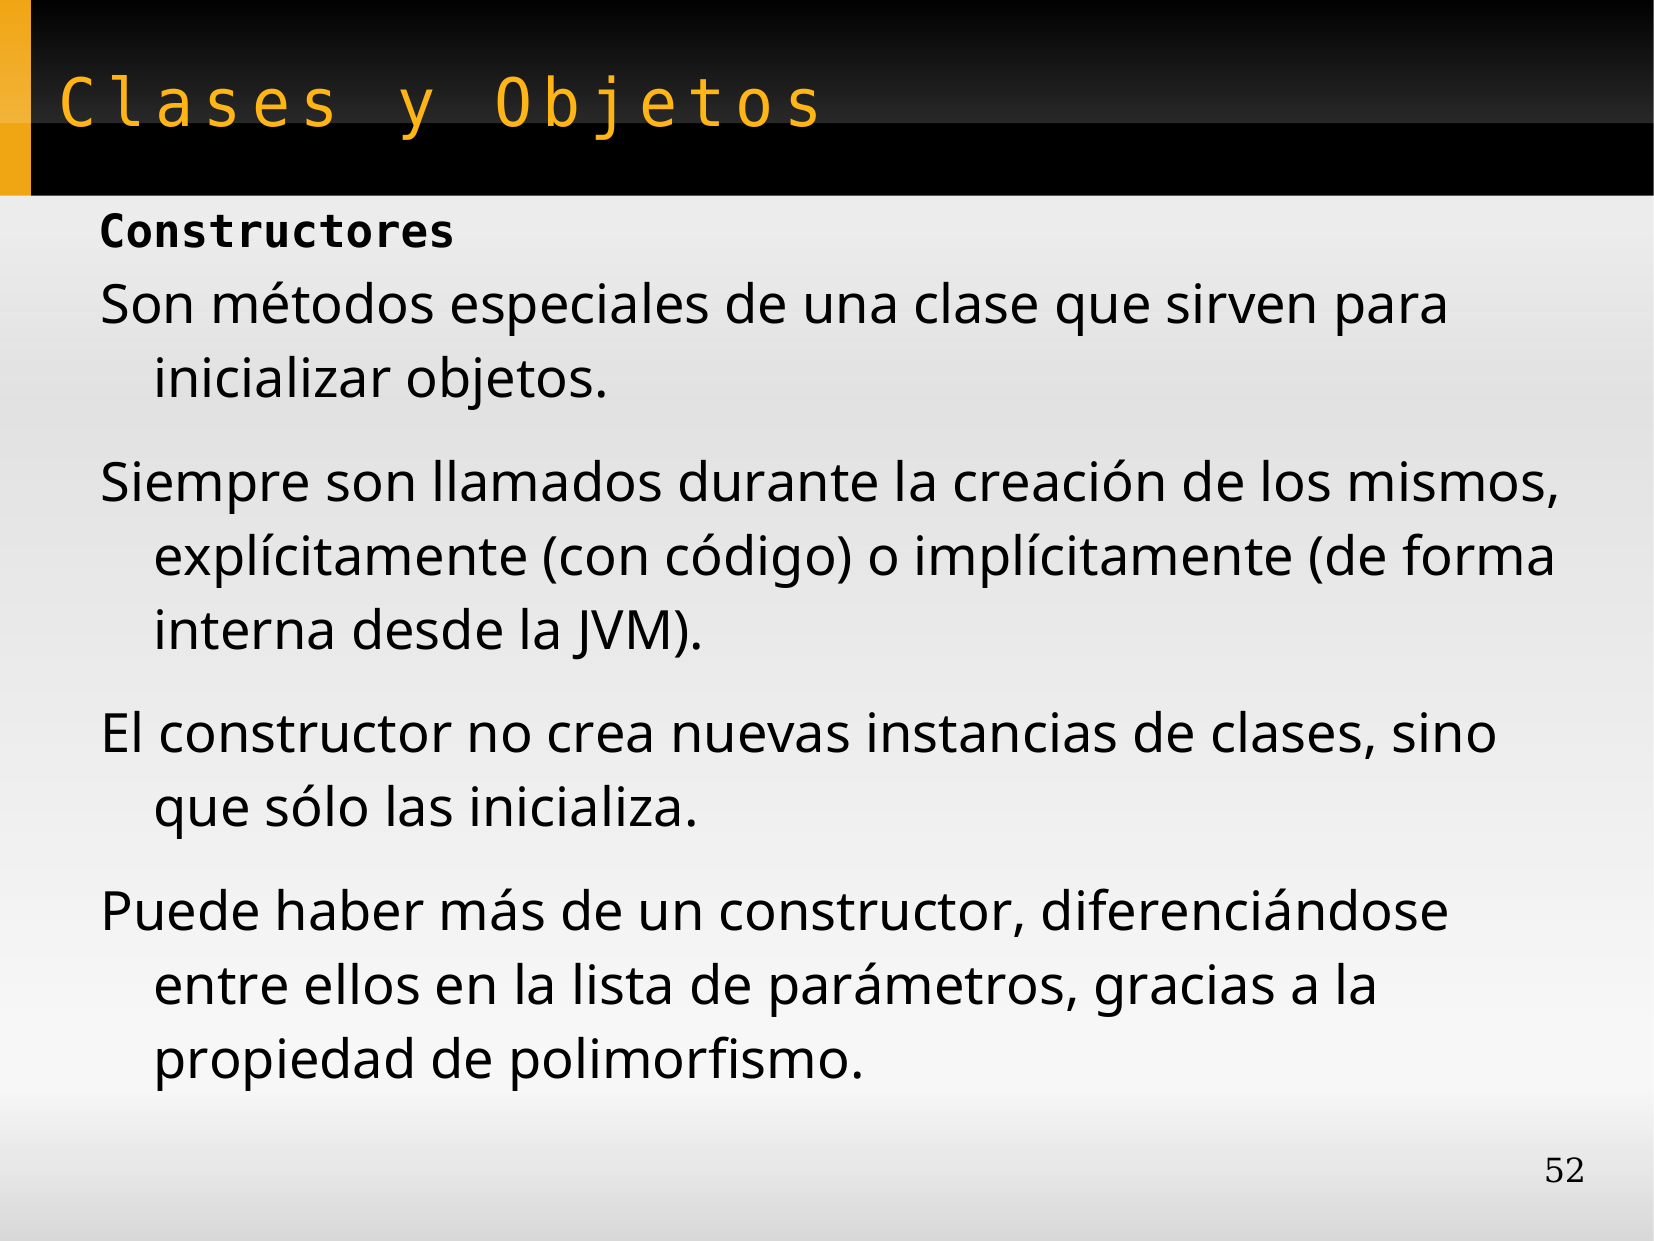

# Clases y Objetos
Constructores
Son métodos especiales de una clase que sirven para inicializar objetos.
Siempre son llamados durante la creación de los mismos, explícitamente (con código) o implícitamente (de forma interna desde la JVM).
El constructor no crea nuevas instancias de clases, sino que sólo las inicializa.
Puede haber más de un constructor, diferenciándose entre ellos en la lista de parámetros, gracias a la propiedad de polimorfismo.
52